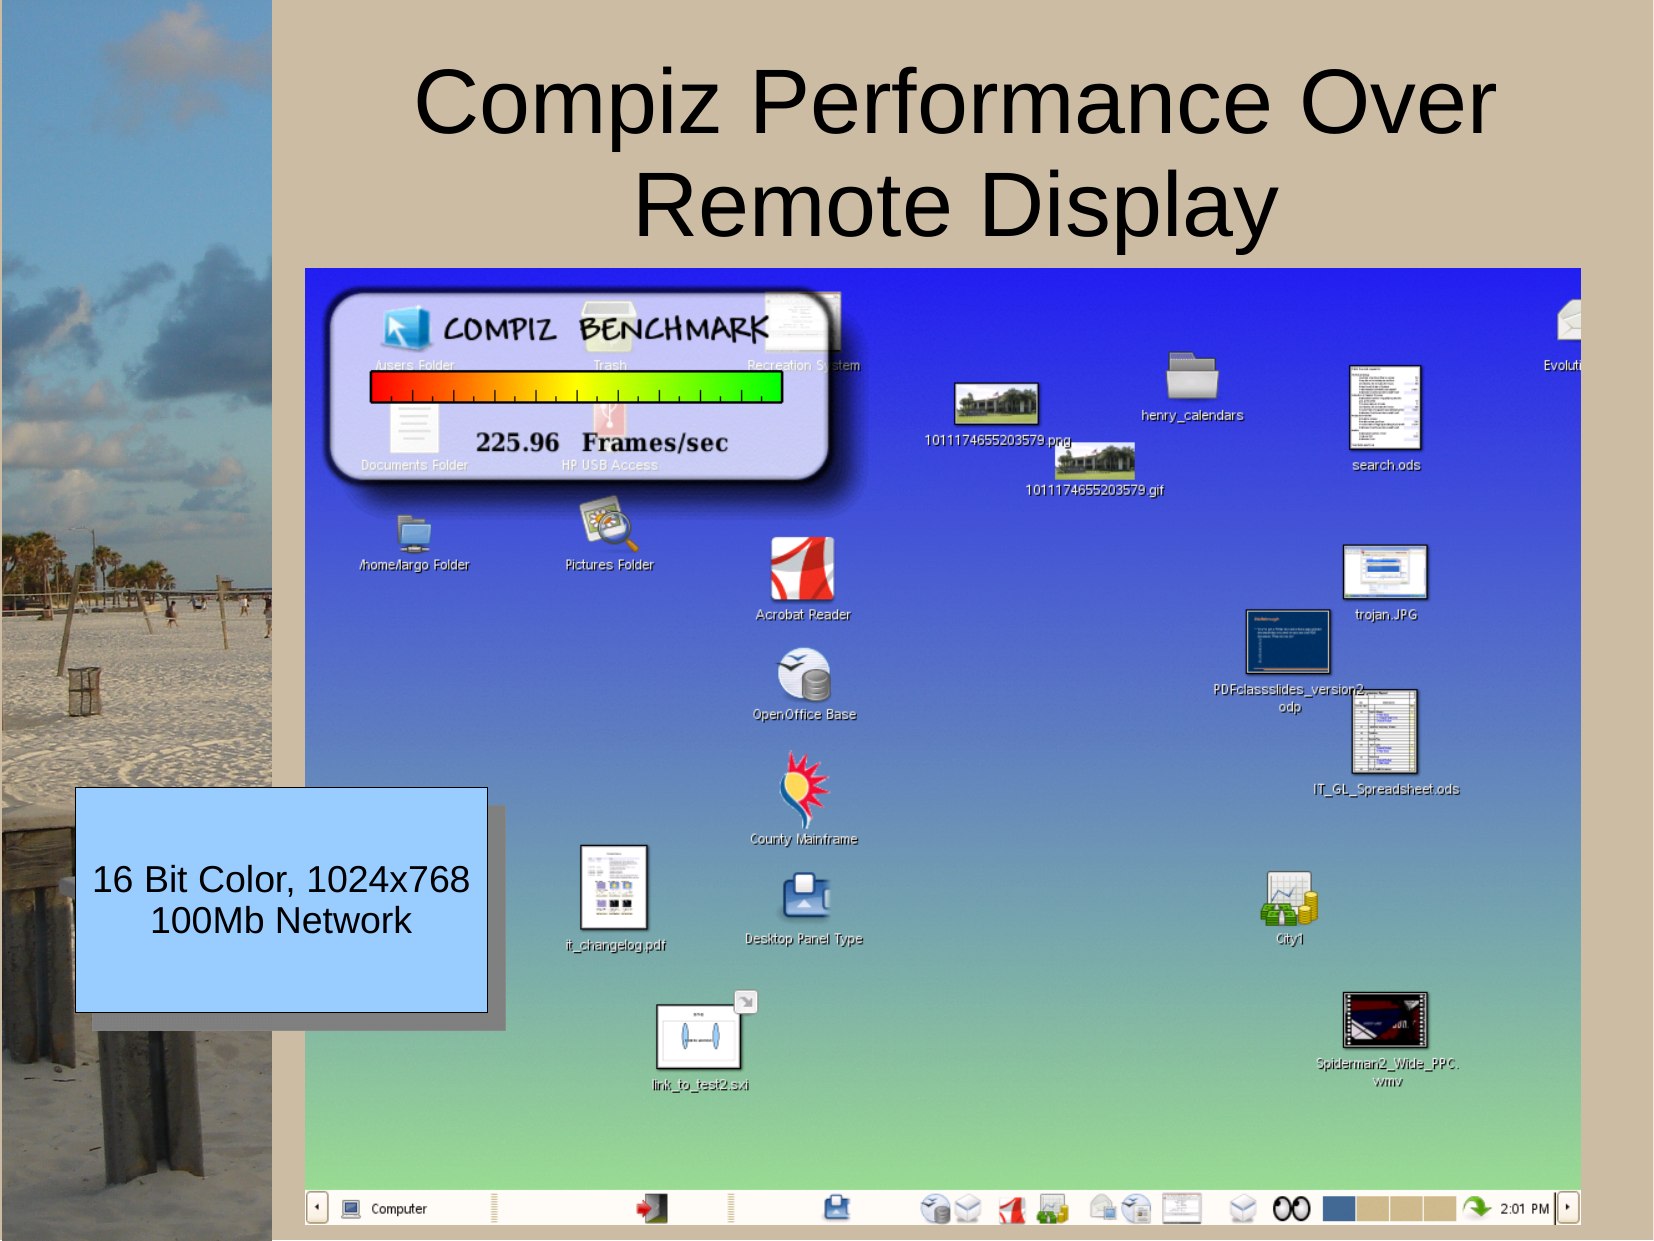

# Compiz Performance Over Remote Display
16 Bit Color, 1024x768
100Mb Network